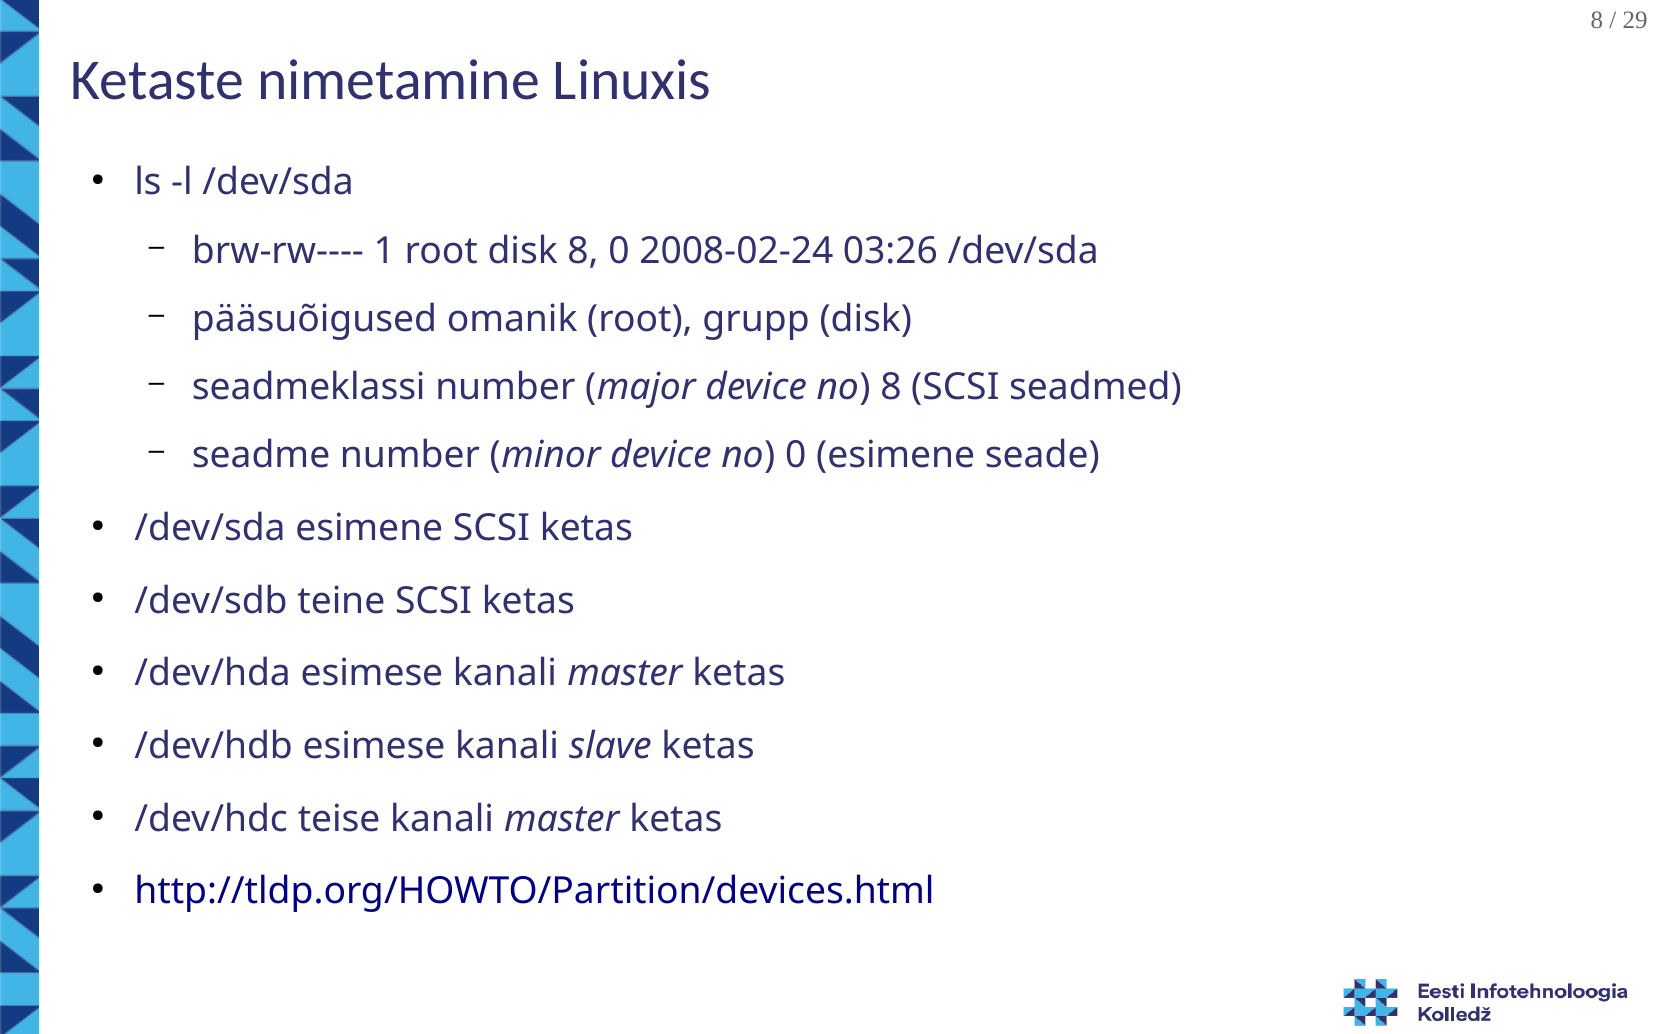

# Ketaste nimetamine Linuxis
ls -l /dev/sda
brw-rw---- 1 root disk 8, 0 2008-02-24 03:26 /dev/sda
pääsuõigused omanik (root), grupp (disk)
seadmeklassi number (major device no) 8 (SCSI seadmed)
seadme number (minor device no) 0 (esimene seade)
/dev/sda esimene SCSI ketas
/dev/sdb teine SCSI ketas
/dev/hda esimese kanali master ketas
/dev/hdb esimese kanali slave ketas
/dev/hdc teise kanali master ketas
http://tldp.org/HOWTO/Partition/devices.html